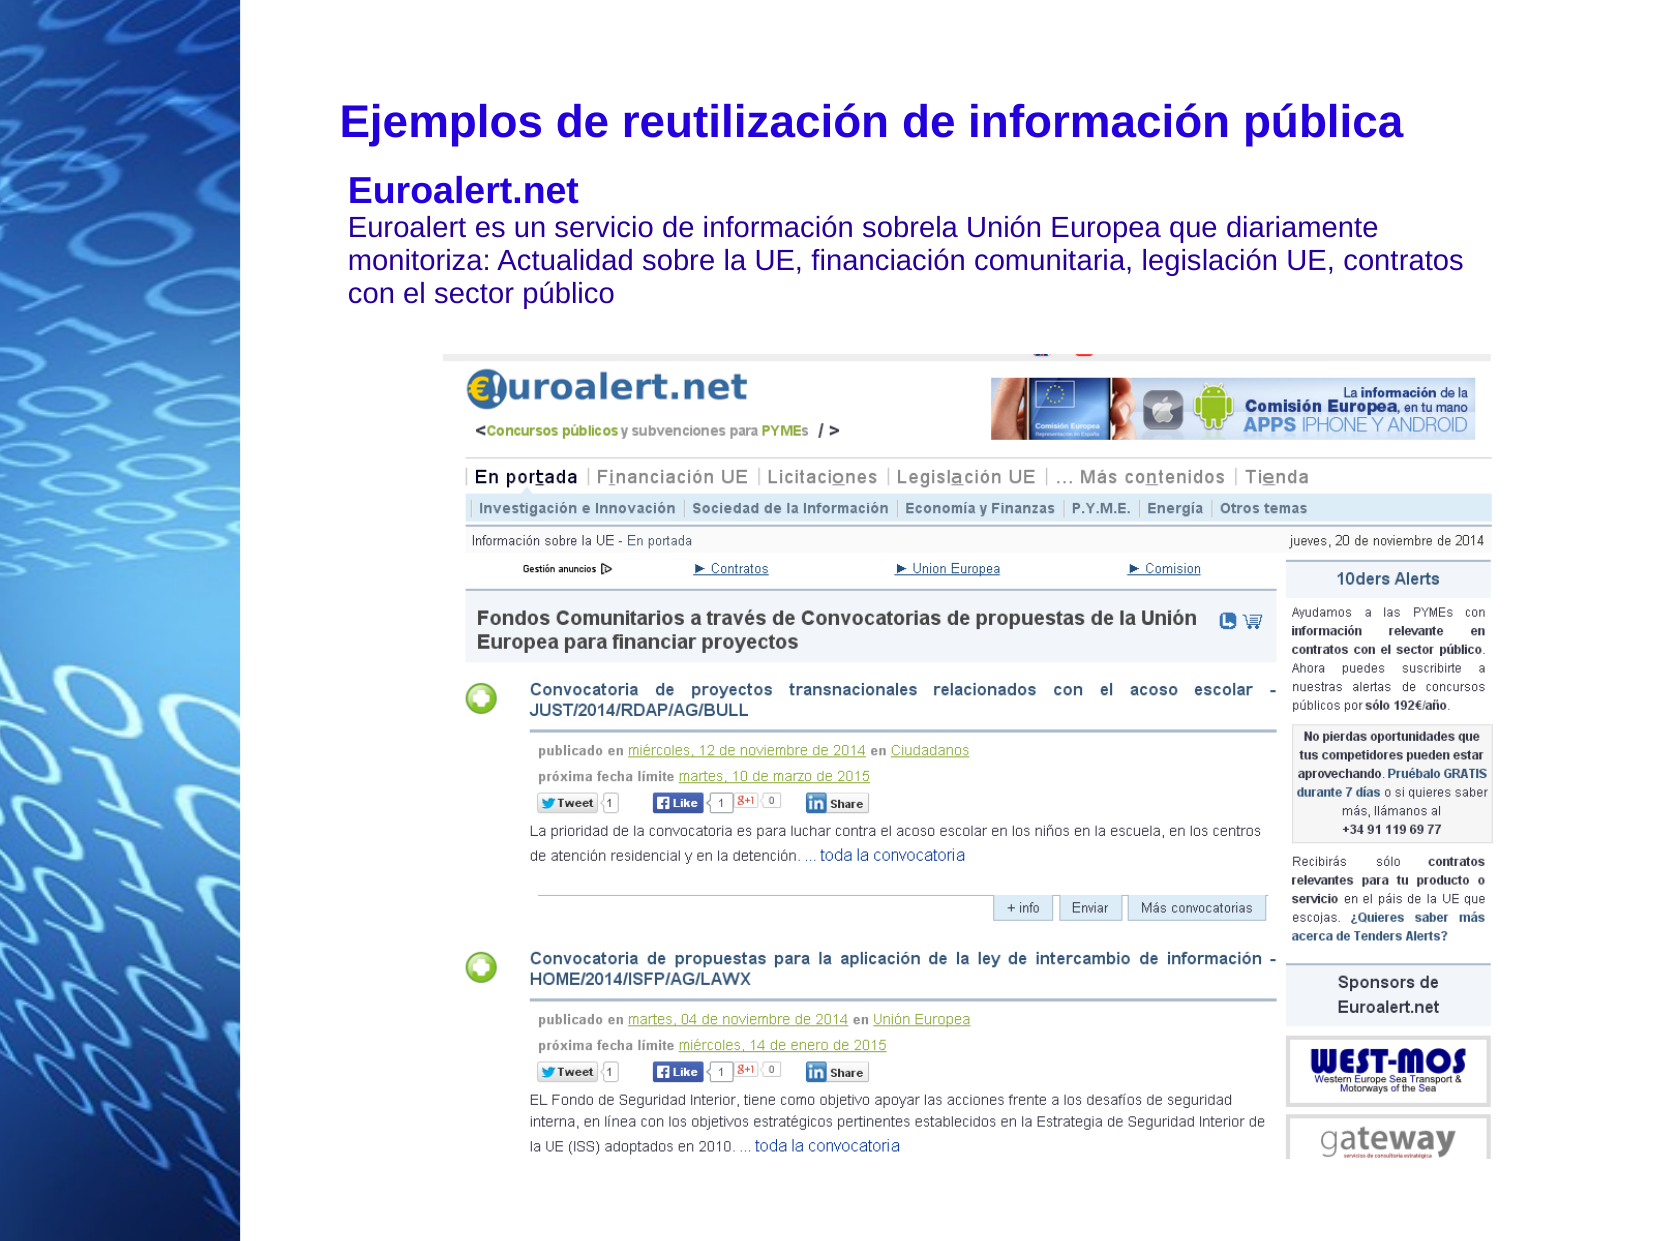

Ejemplos de reutilización de información pública
Euroalert.net
Euroalert es un servicio de información sobrela Unión Europea que diariamente monitoriza: Actualidad sobre la UE, financiación comunitaria, legislación UE, contratos con el sector público